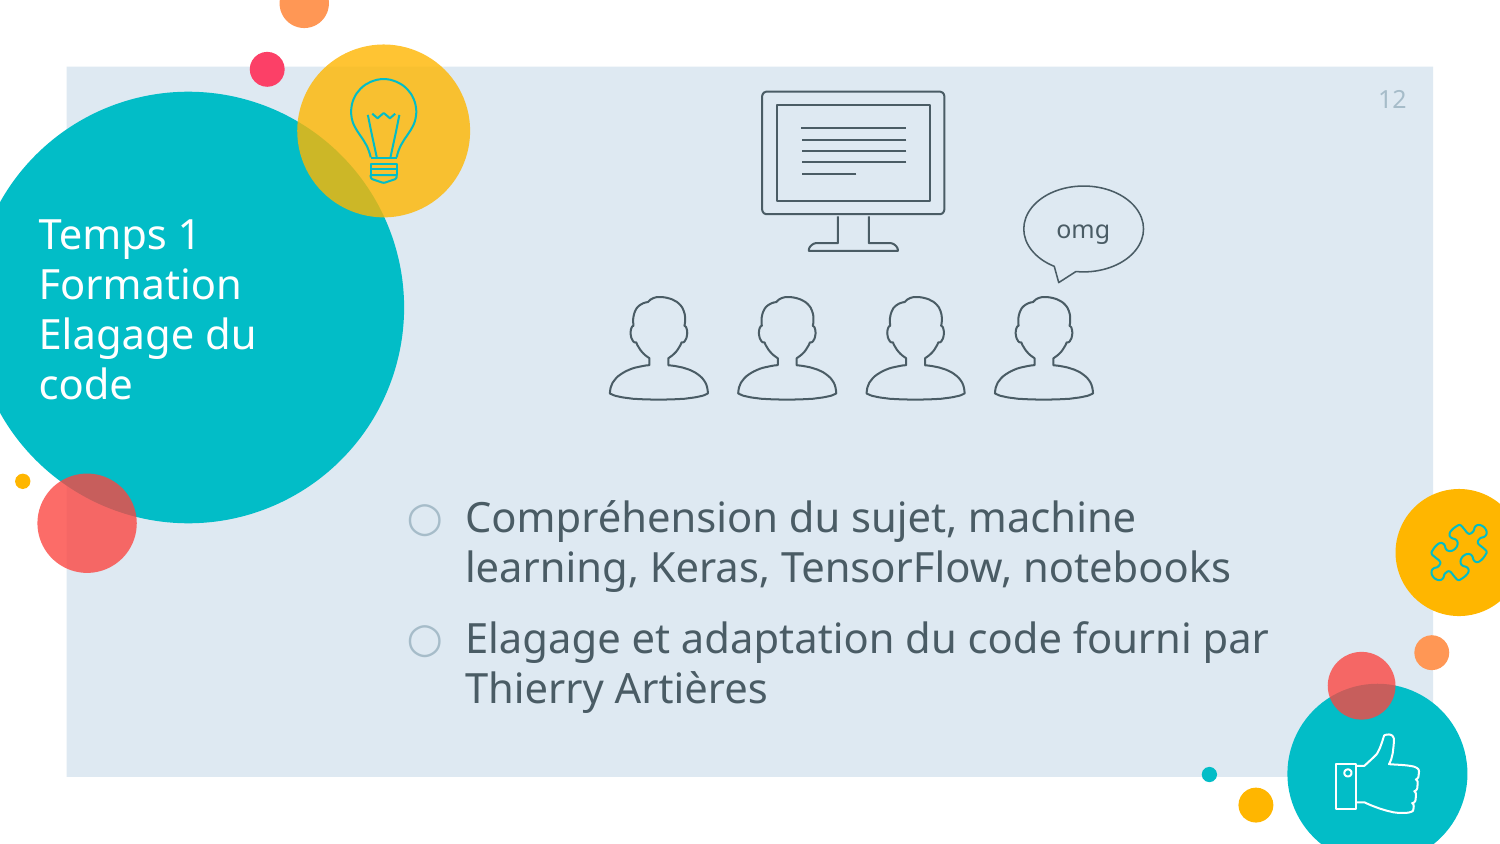

# Temps 1 Formation Elagage du code
omg
Compréhension du sujet, machine learning, Keras, TensorFlow, notebooks
Elagage et adaptation du code fourni par Thierry Artières